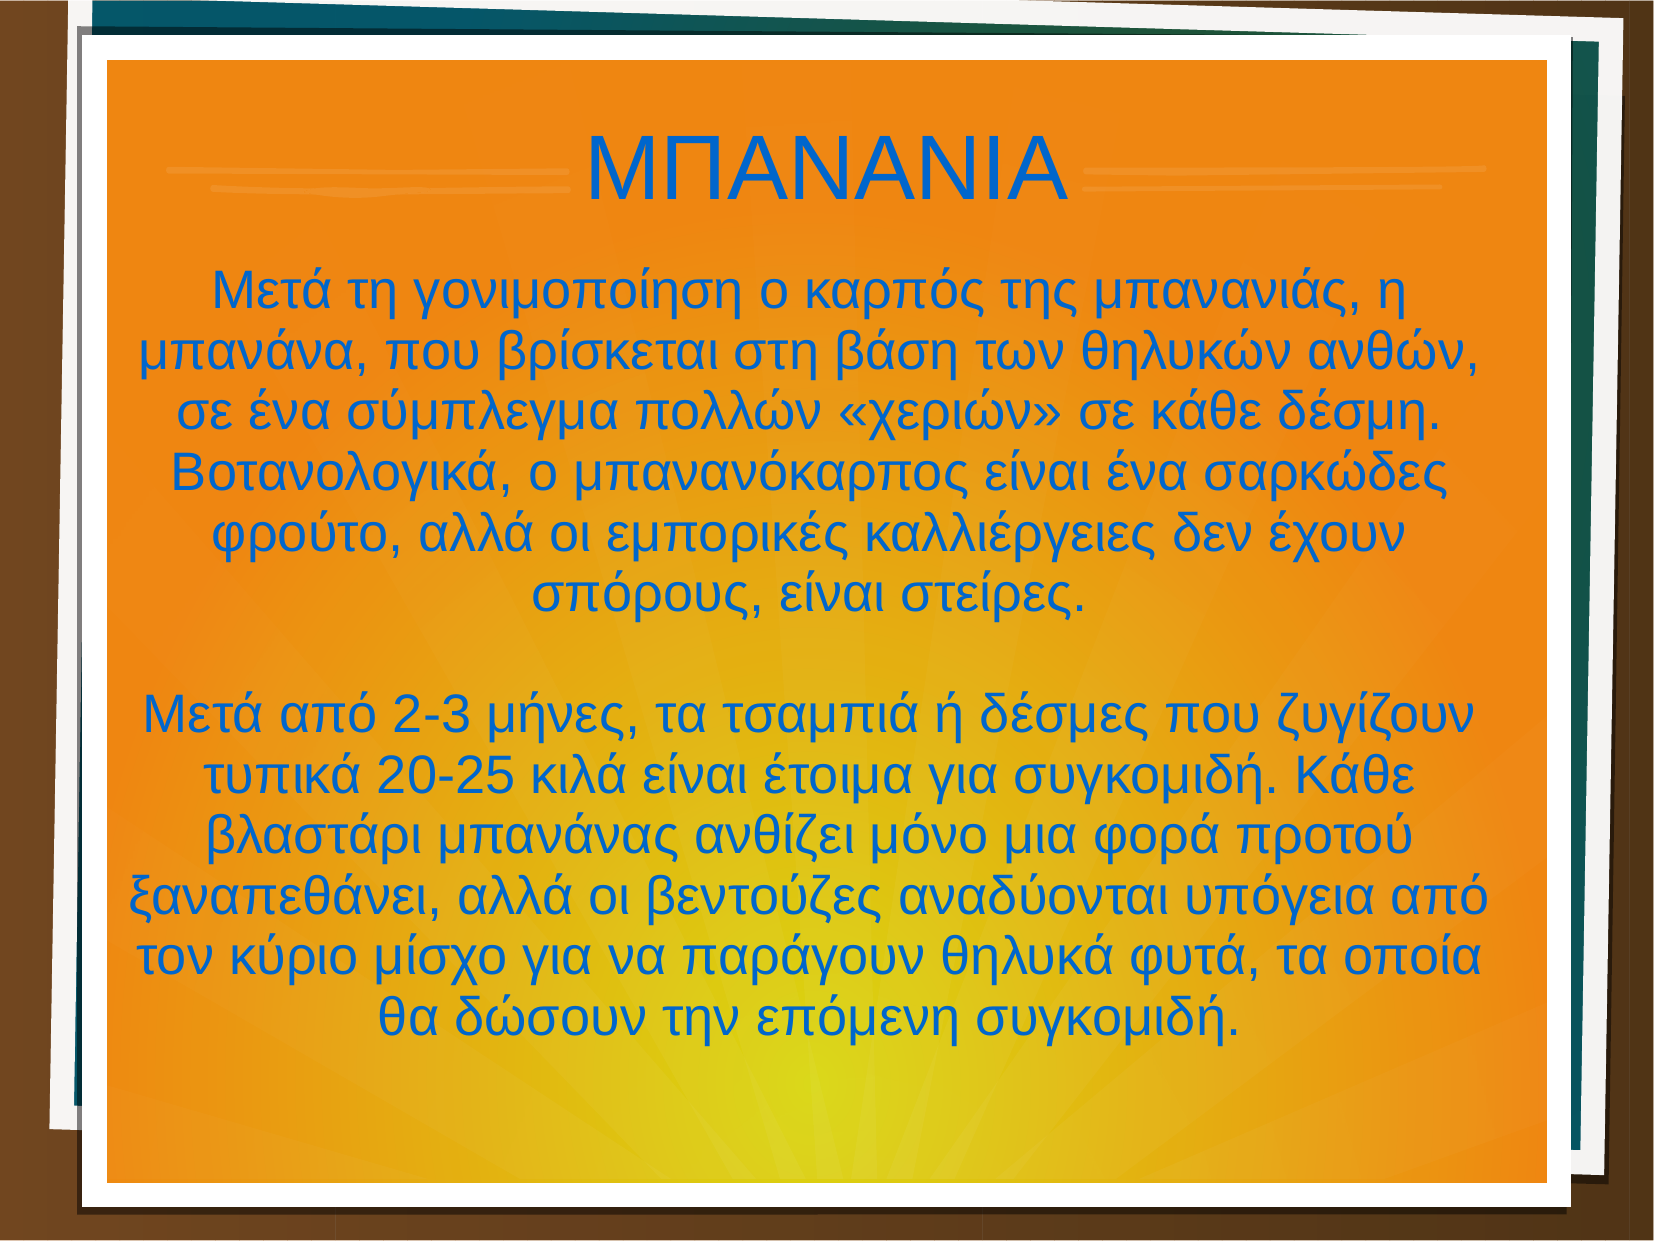

# ΜΠΑΝΑΝΙΑ
Μετά τη γονιμοποίηση ο καρπός της μπανανιάς, η μπανάνα, που βρίσκεται στη βάση των θηλυκών ανθών, σε ένα σύμπλεγμα πολλών «χεριών» σε κάθε δέσμη. Βοτανολογικά, ο μπανανόκαρπος είναι ένα σαρκώδες φρούτο, αλλά οι εμπορικές καλλιέργειες δεν έχουν σπόρους, είναι στείρες.
Μετά από 2-3 μήνες, τα τσαμπιά ή δέσμες που ζυγίζουν τυπικά 20-25 κιλά είναι έτοιμα για συγκομιδή. Κάθε βλαστάρι μπανάνας ανθίζει μόνο μια φορά προτού ξαναπεθάνει, αλλά οι βεντούζες αναδύονται υπόγεια από τον κύριο μίσχο για να παράγουν θηλυκά φυτά, τα οποία θα δώσουν την επόμενη συγκομιδή.